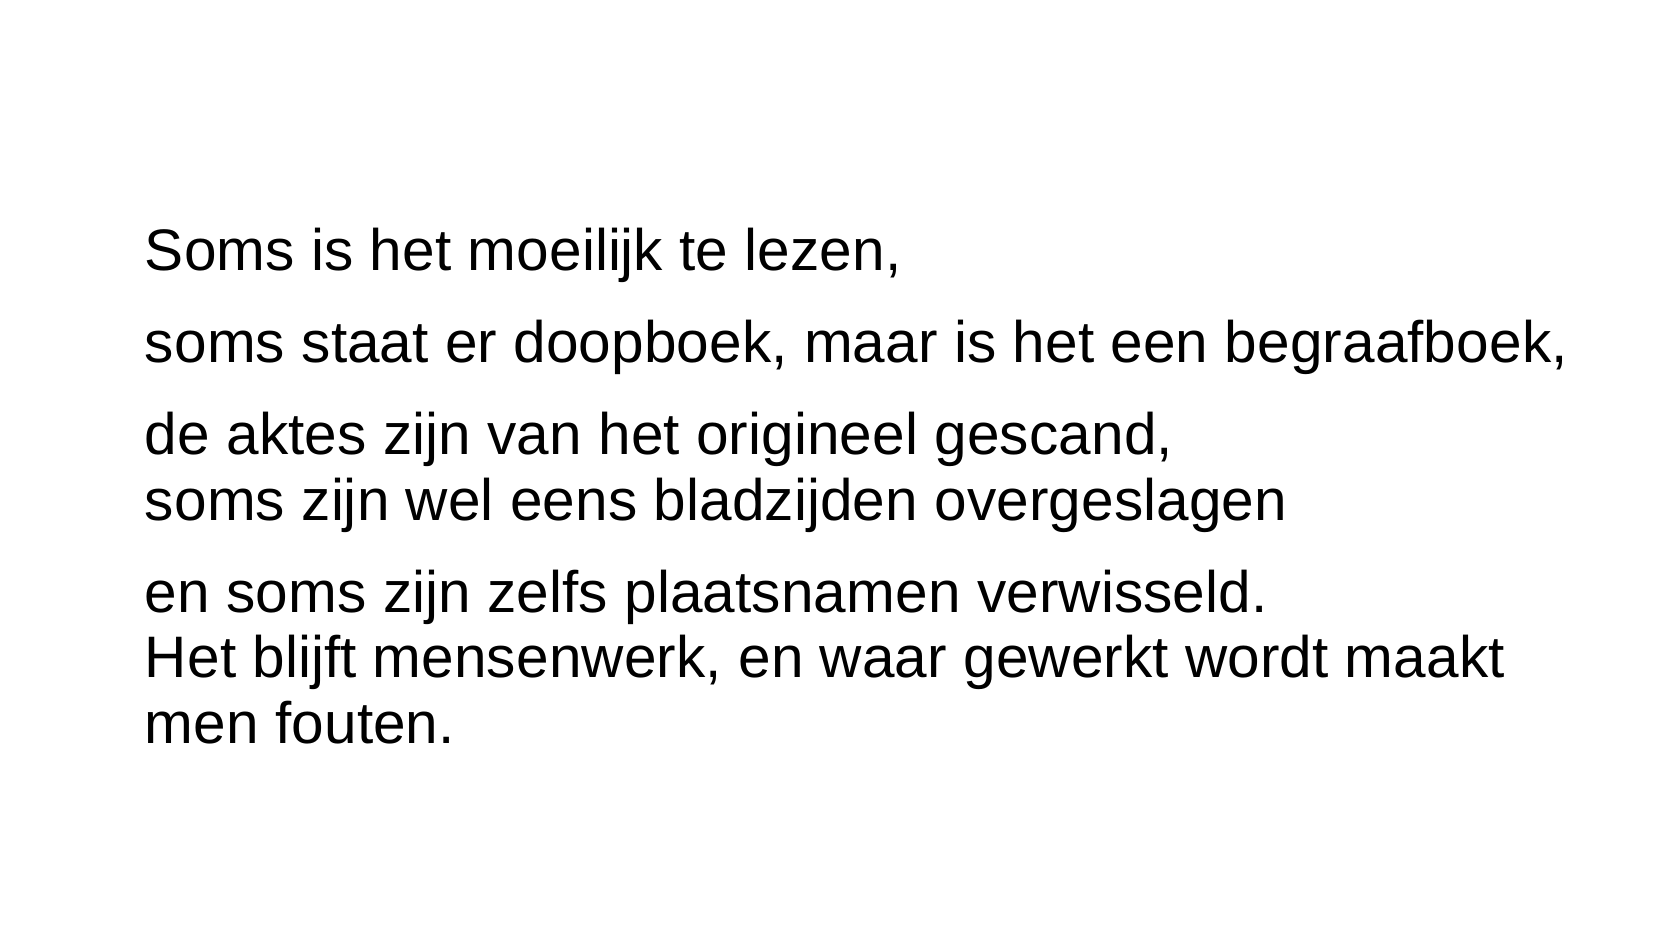

# Soms is het moeilijk te lezen,
soms staat er doopboek, maar is het een begraafboek,
de aktes zijn van het origineel gescand,
soms zijn wel eens bladzijden overgeslagen
en soms zijn zelfs plaatsnamen verwisseld.
Het blijft mensenwerk, en waar gewerkt wordt maakt men fouten.